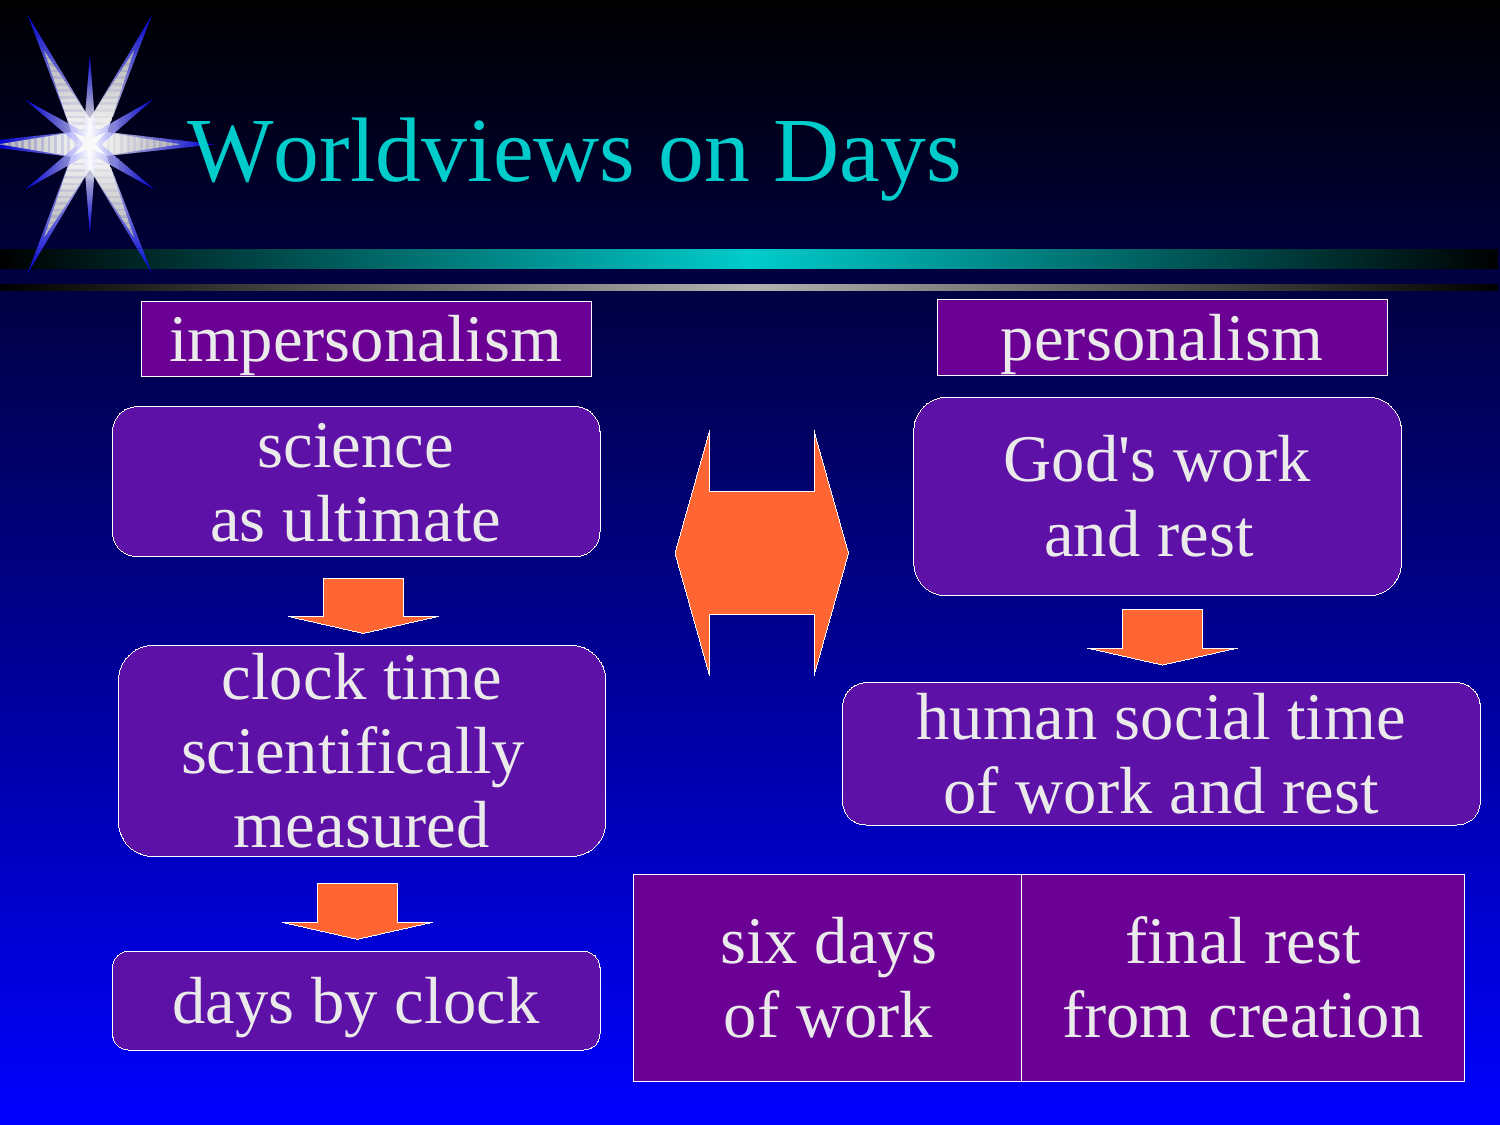

# Worldviews on Days
personalism
impersonalism
God's work
and rest
science
as ultimate
clock time
scientifically
measured
human social time
of work and rest
six days
of work
final rest
from creation
days by clock